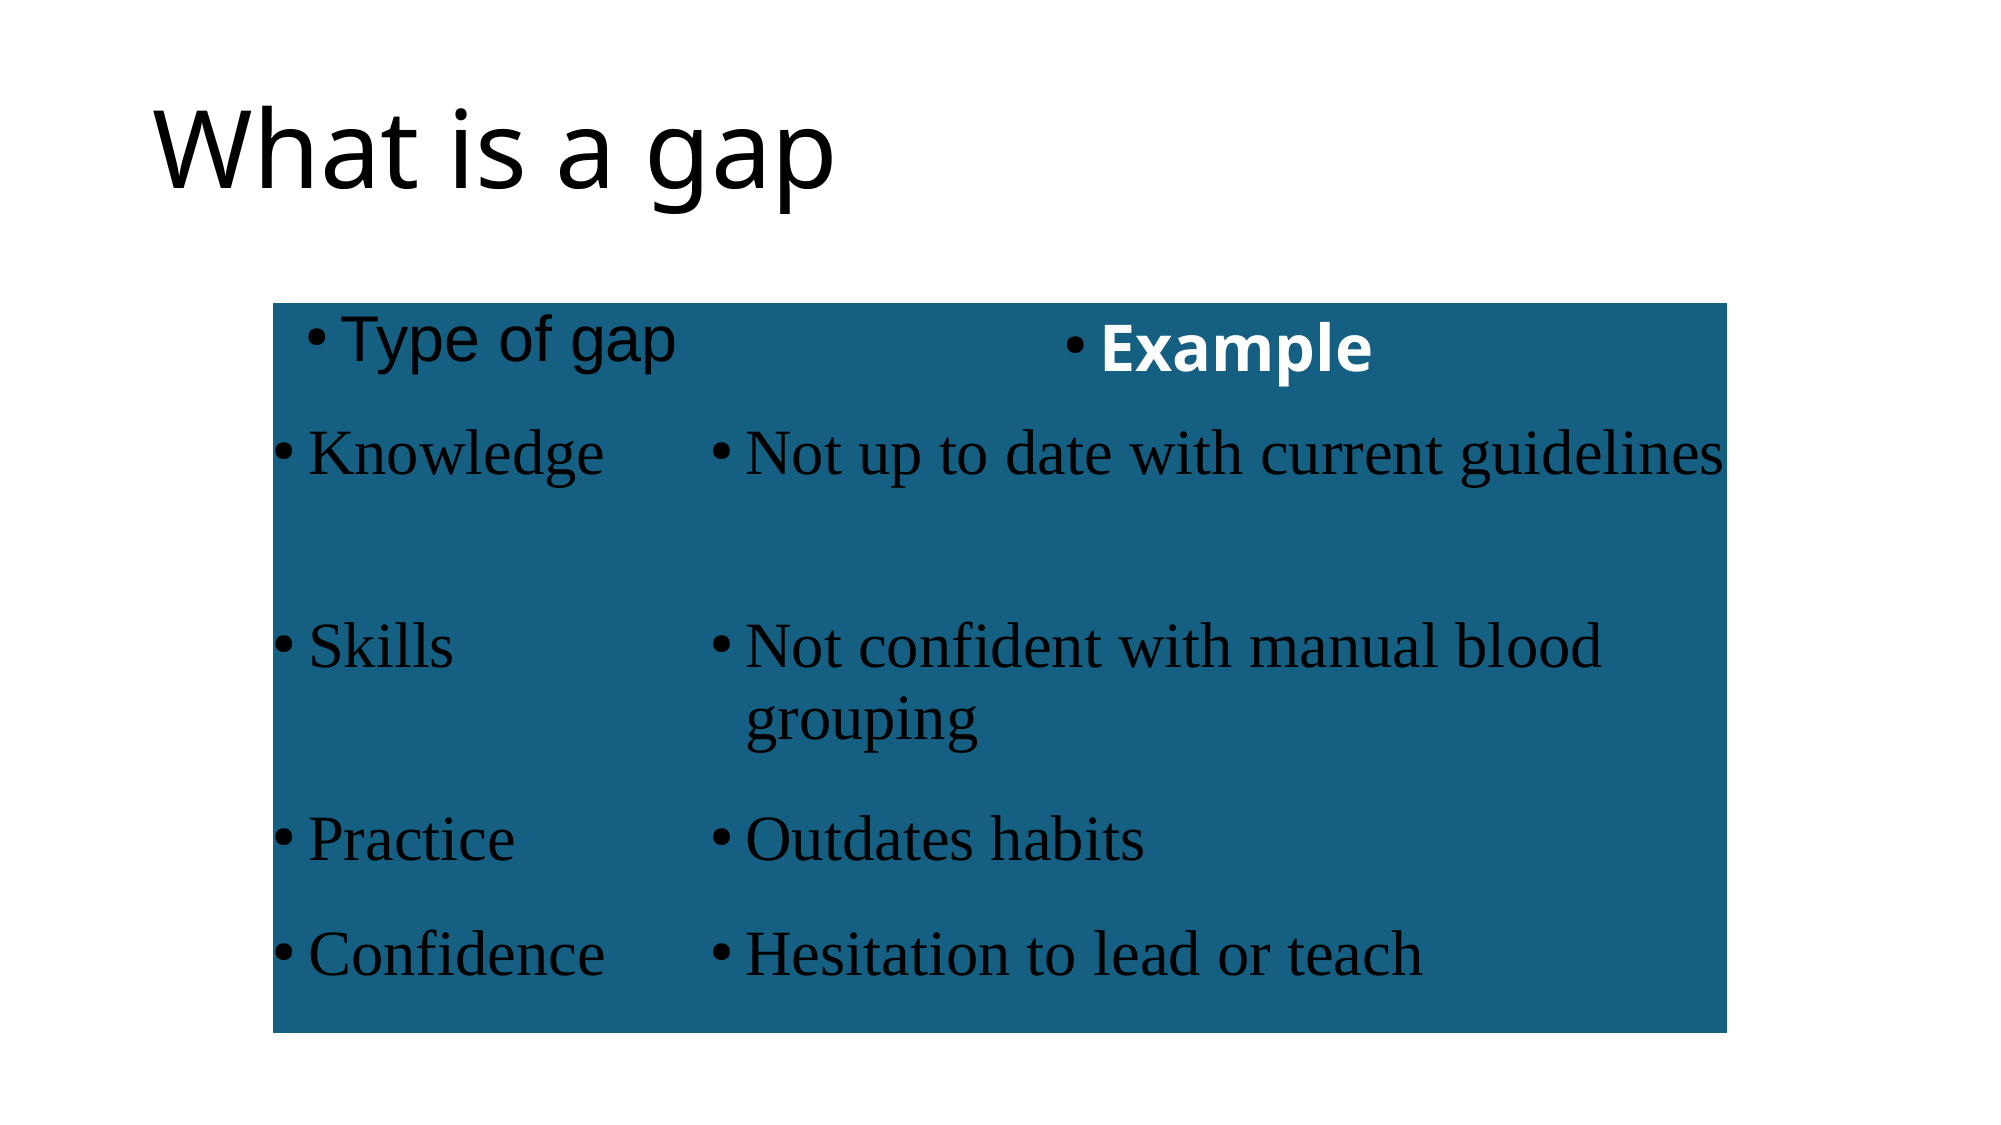

# What is a gap
| Type of gap | Example |
| --- | --- |
| Knowledge | Not up to date with current guidelines |
| Skills | Not confident with manual blood grouping |
| Practice | Outdates habits |
| Confidence | Hesitation to lead or teach |